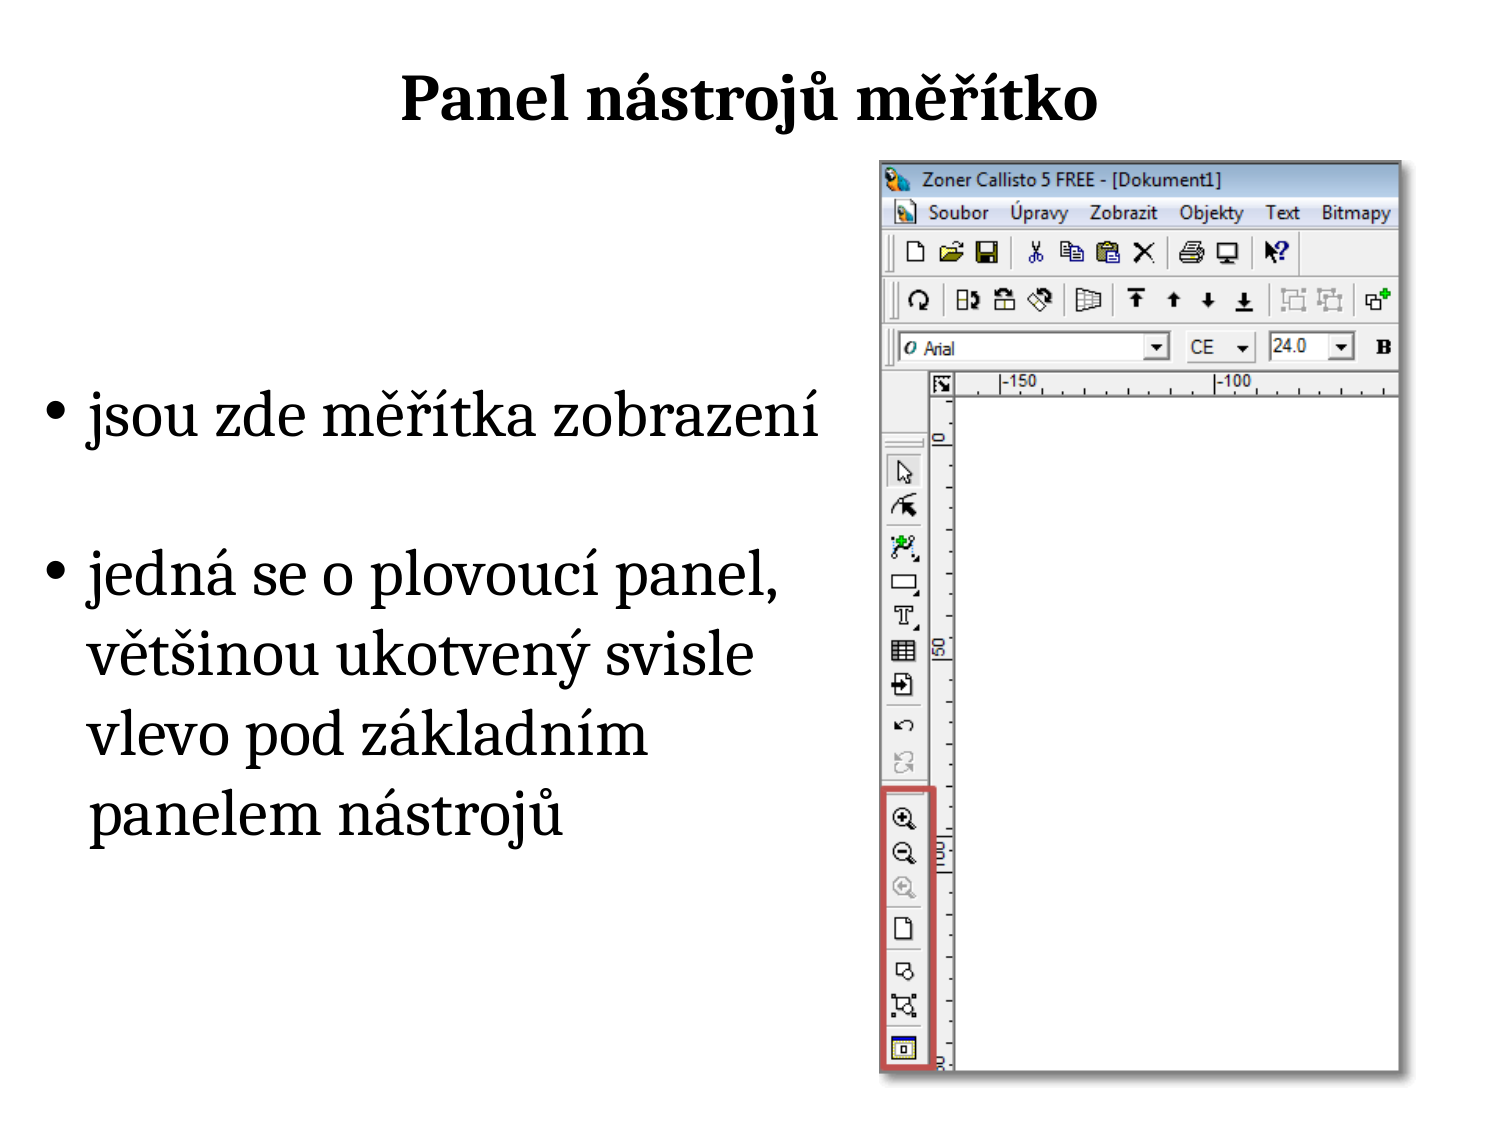

# Panel nástrojů měřítko
jsou zde měřítka zobrazení
jedná se o plovoucí panel, většinou ukotvený svisle vlevo pod základním panelem nástrojů